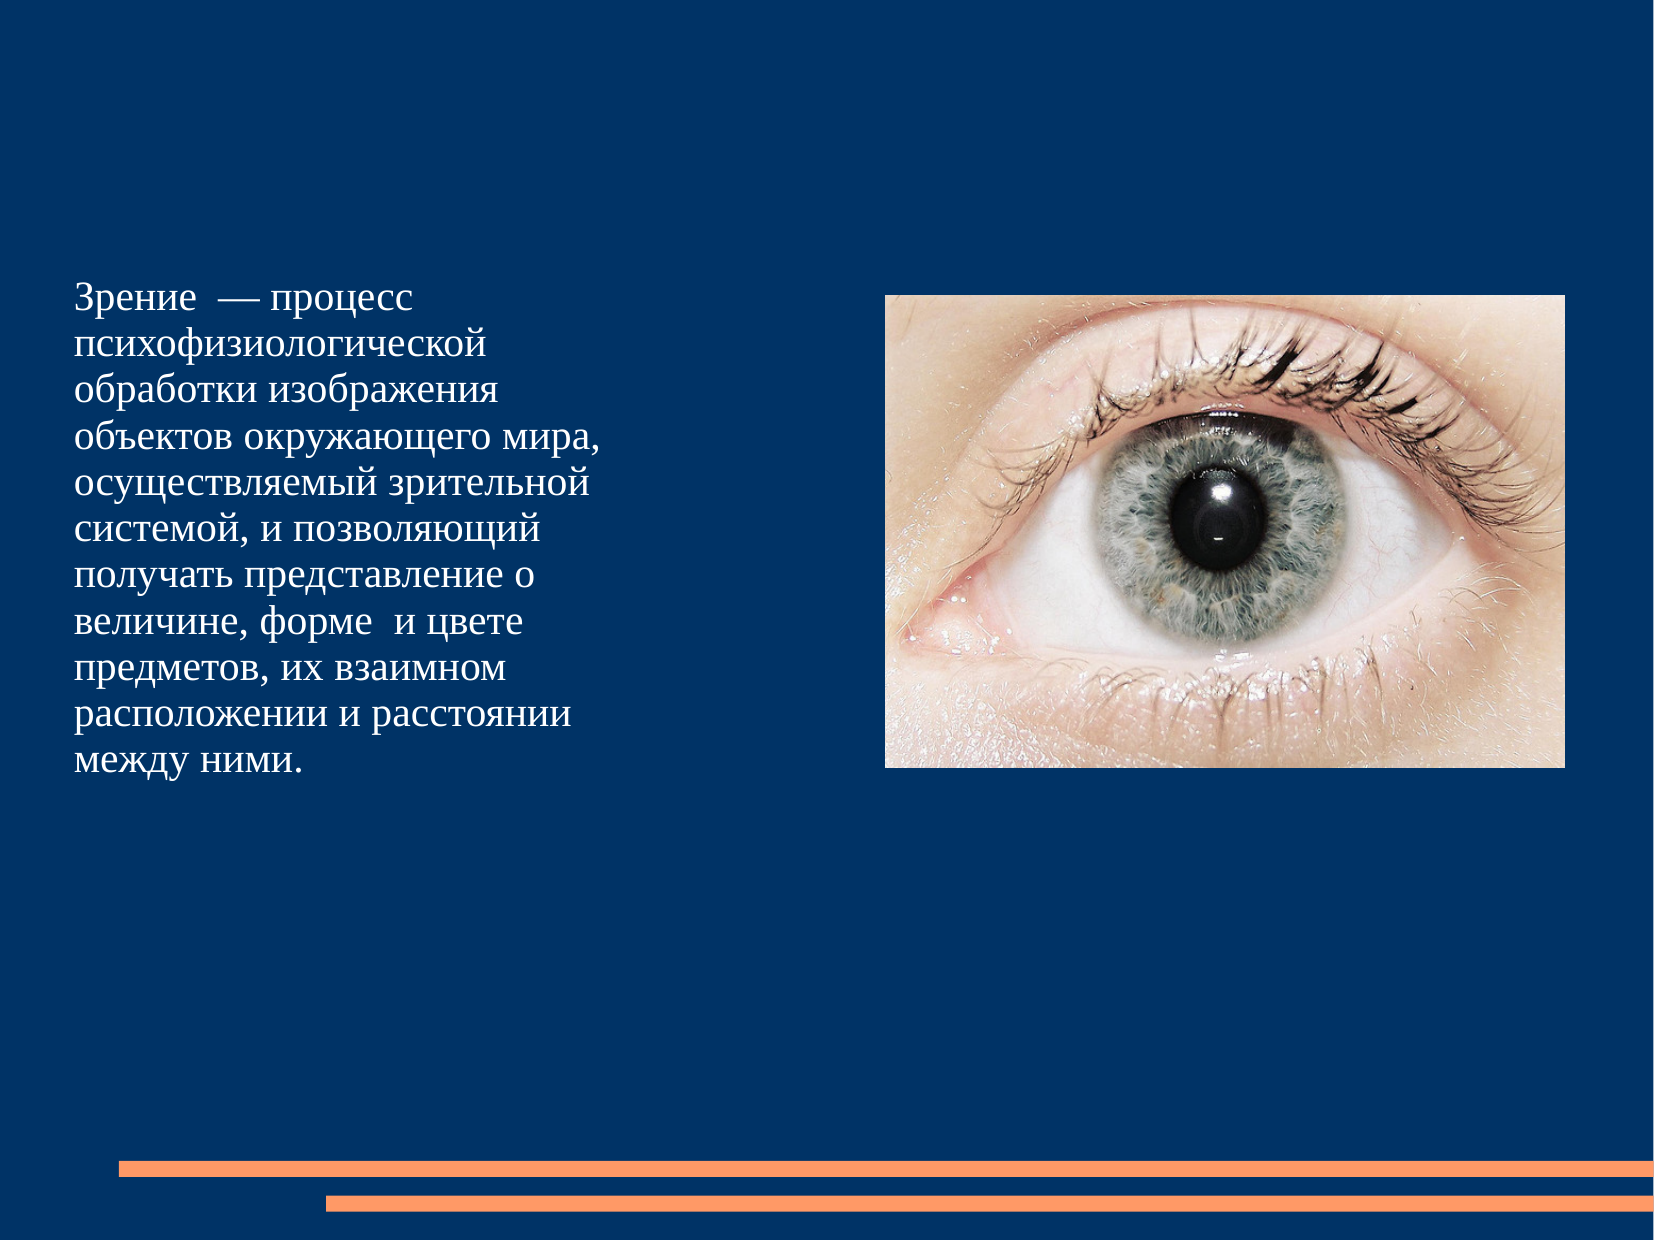

Зрение — процесс психофизиологической обработки изображения объектов окружающего мира, осуществляемый зрительной системой, и позволяющий получать представление о величине, форме и цвете предметов, их взаимном расположении и расстоянии между ними.